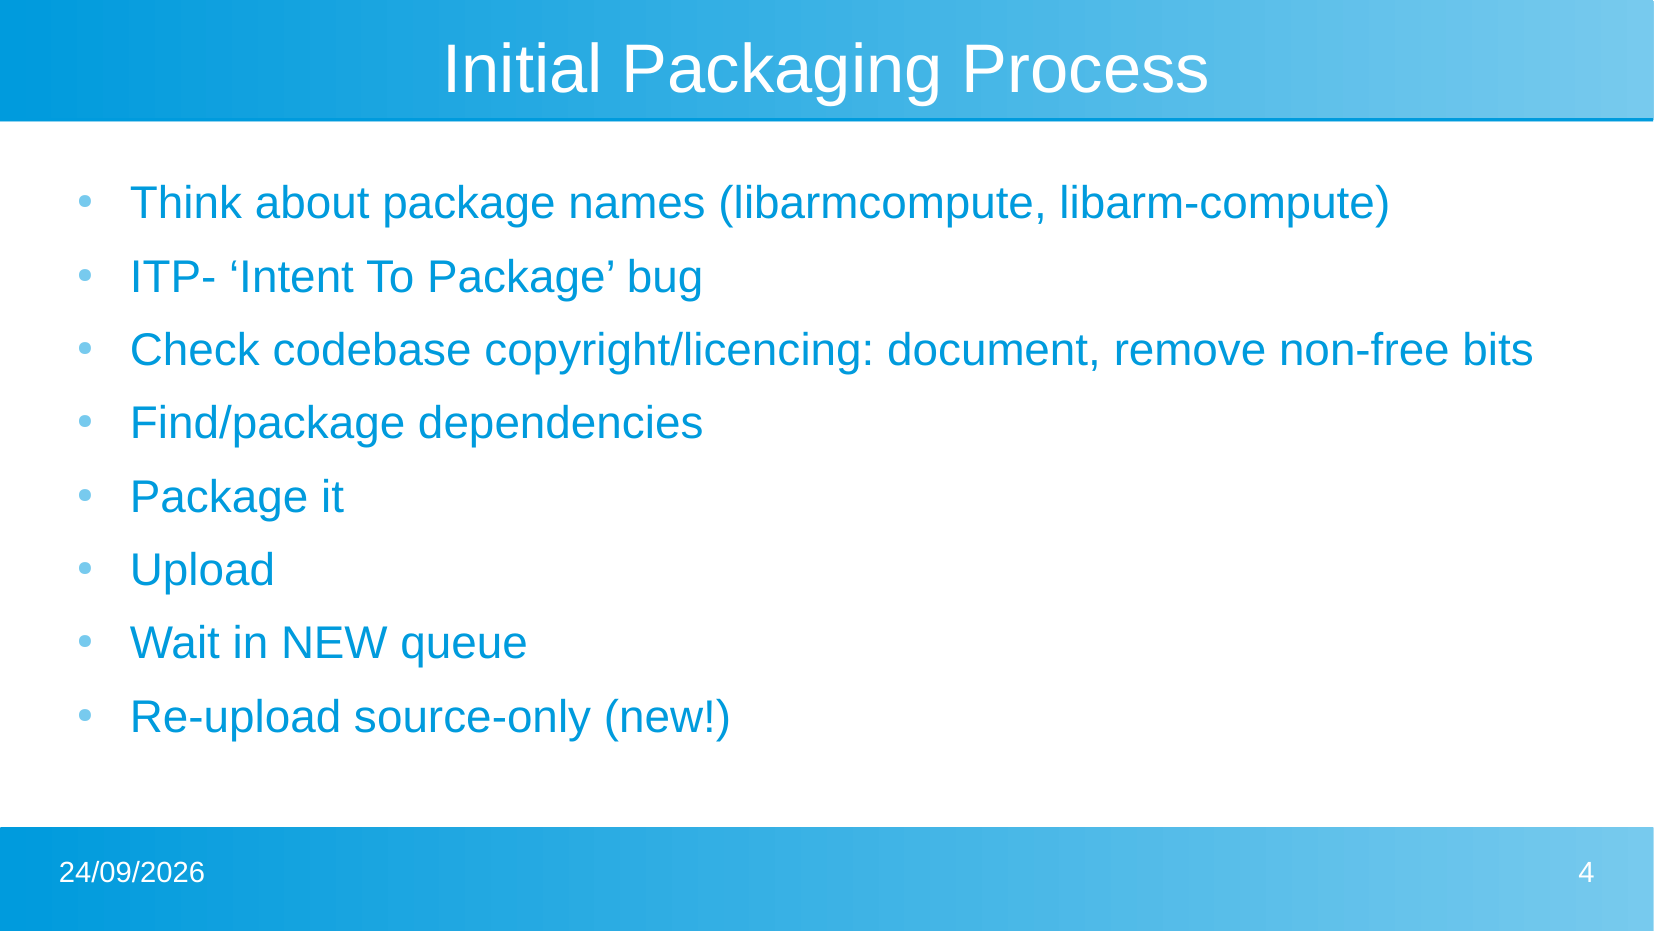

# Initial Packaging Process
Think about package names (libarmcompute, libarm-compute)
ITP- ‘Intent To Package’ bug
Check codebase copyright/licencing: document, remove non-free bits
Find/package dependencies
Package it
Upload
Wait in NEW queue
Re-upload source-only (new!)
4